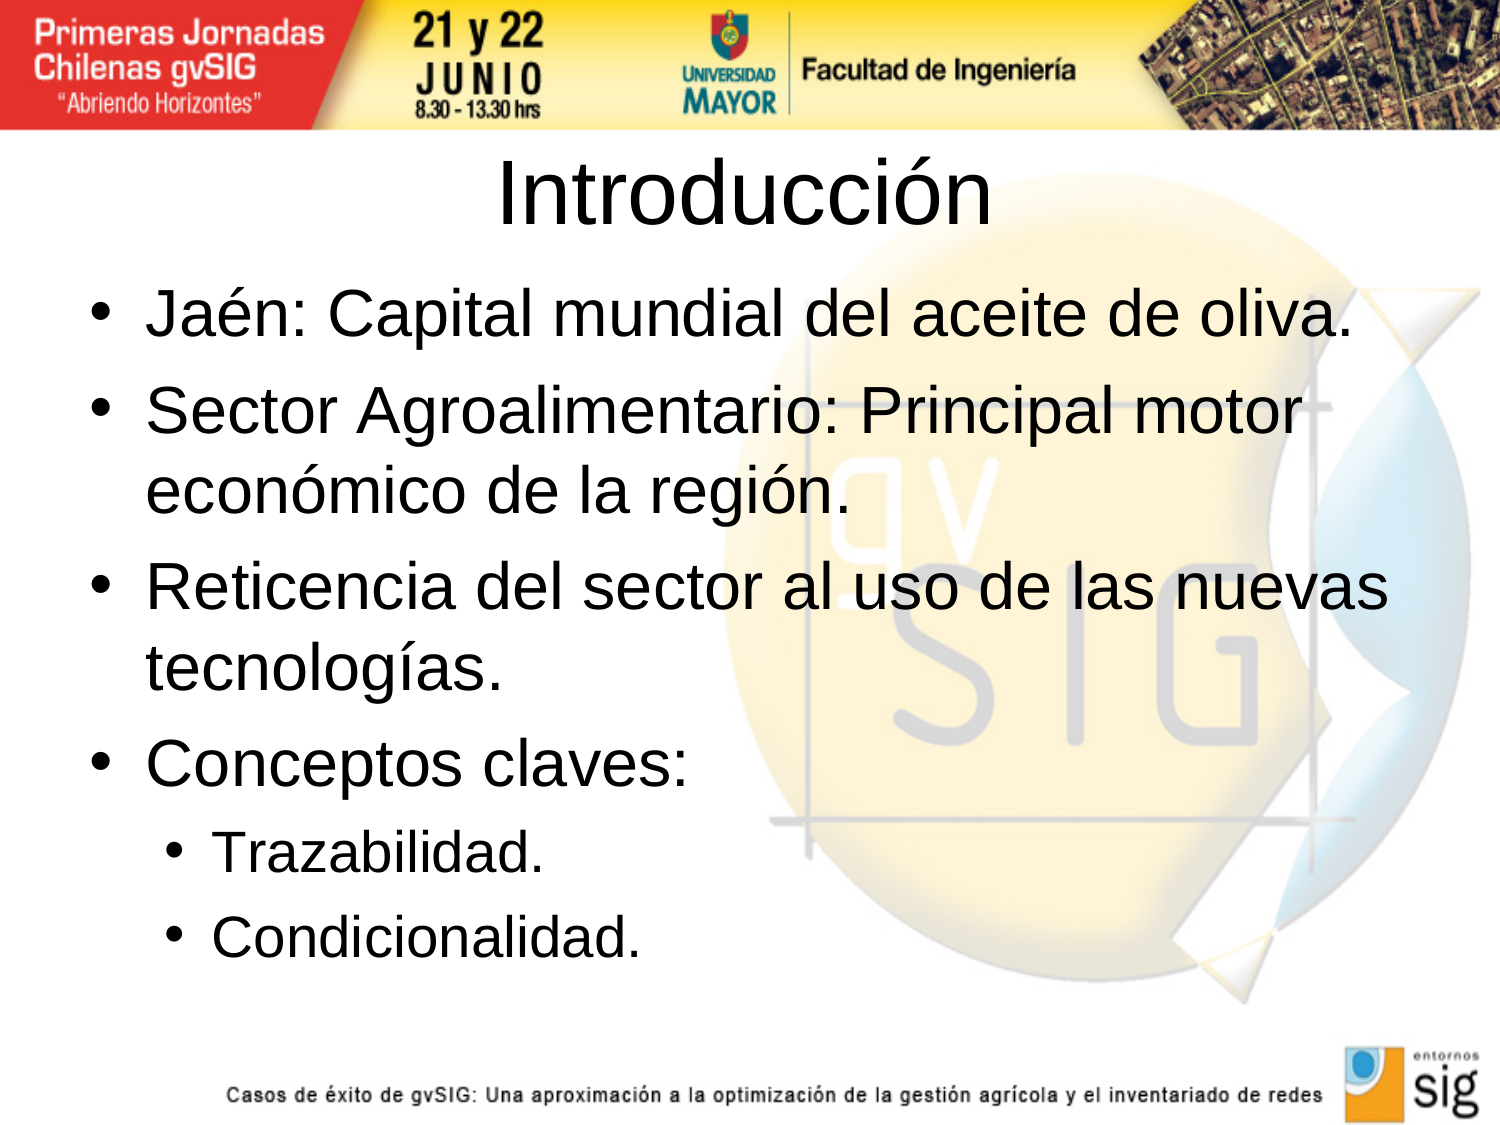

# Introducción
Jaén: Capital mundial del aceite de oliva.
Sector Agroalimentario: Principal motor económico de la región.
Reticencia del sector al uso de las nuevas tecnologías.
Conceptos claves:
Trazabilidad.
Condicionalidad.